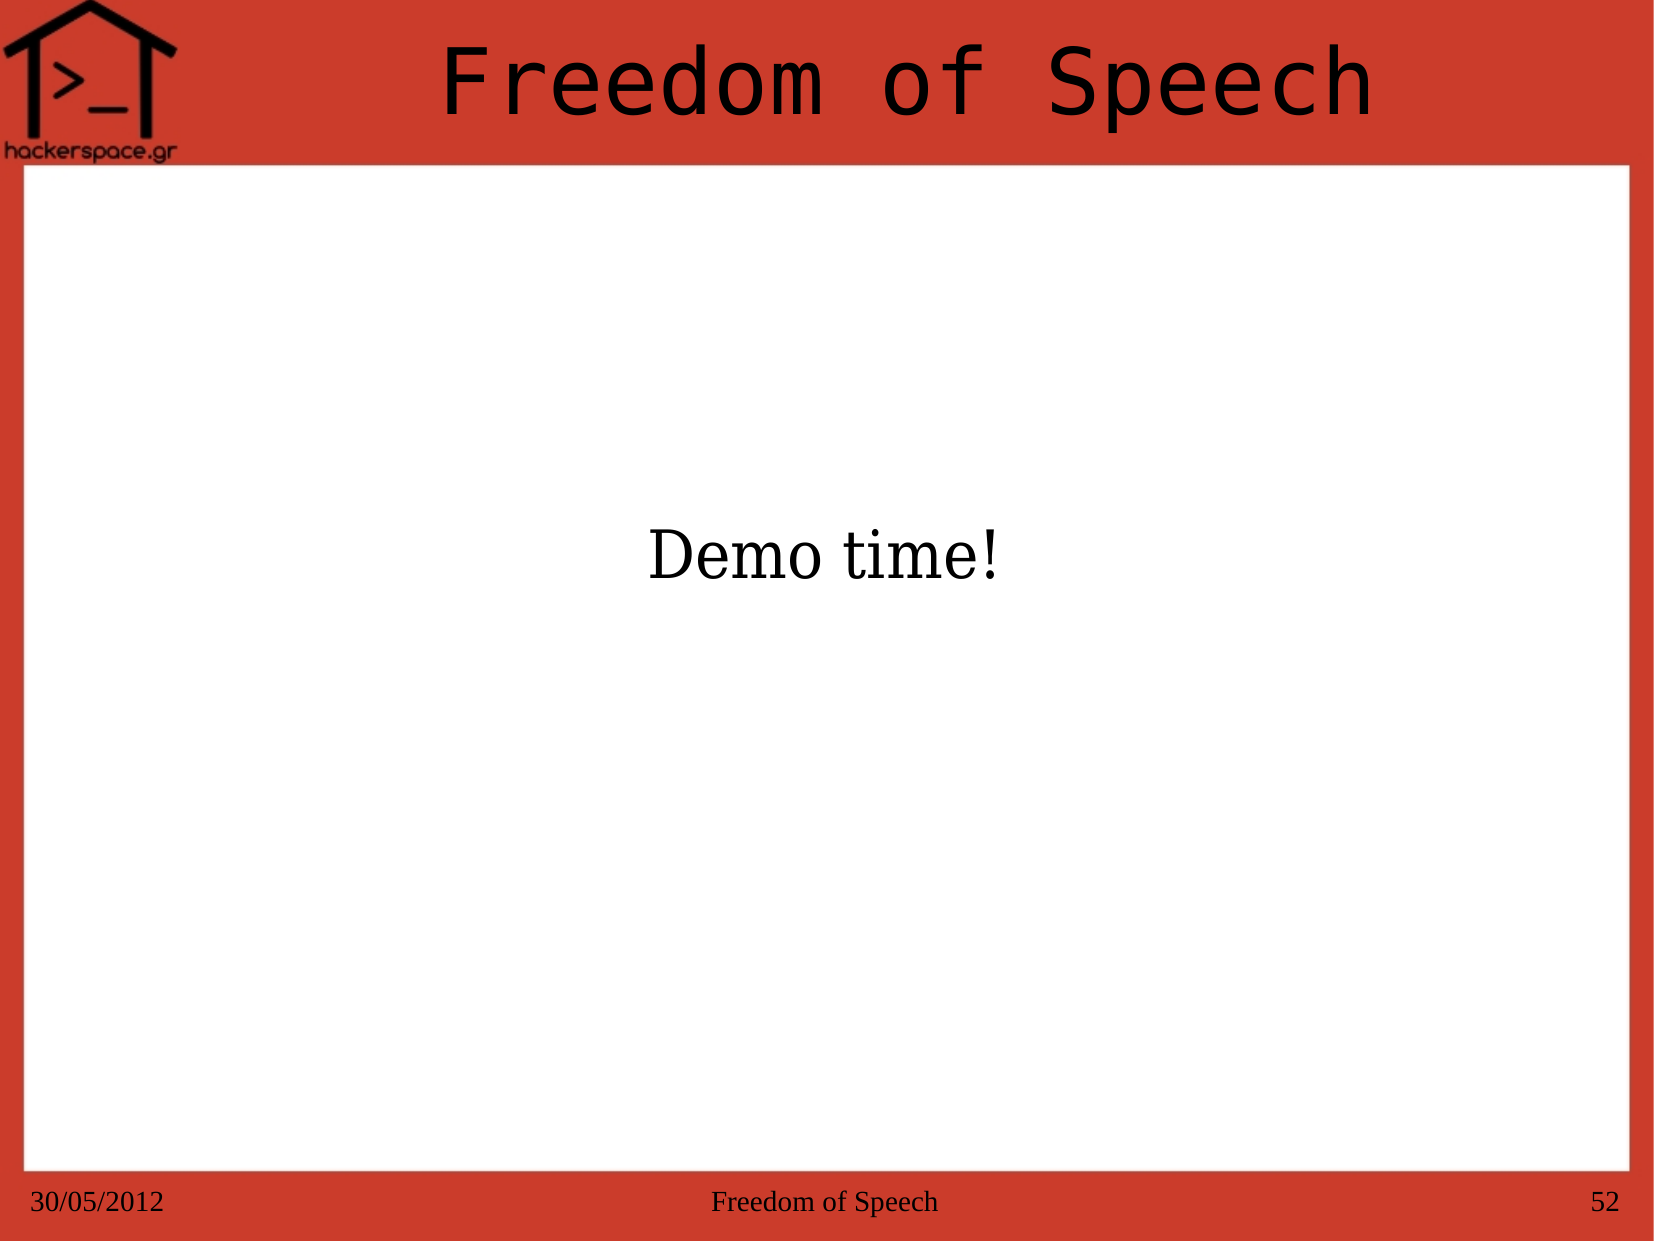

# Freedom of Speech
Demo time!
30/05/2012
Freedom of Speech
52